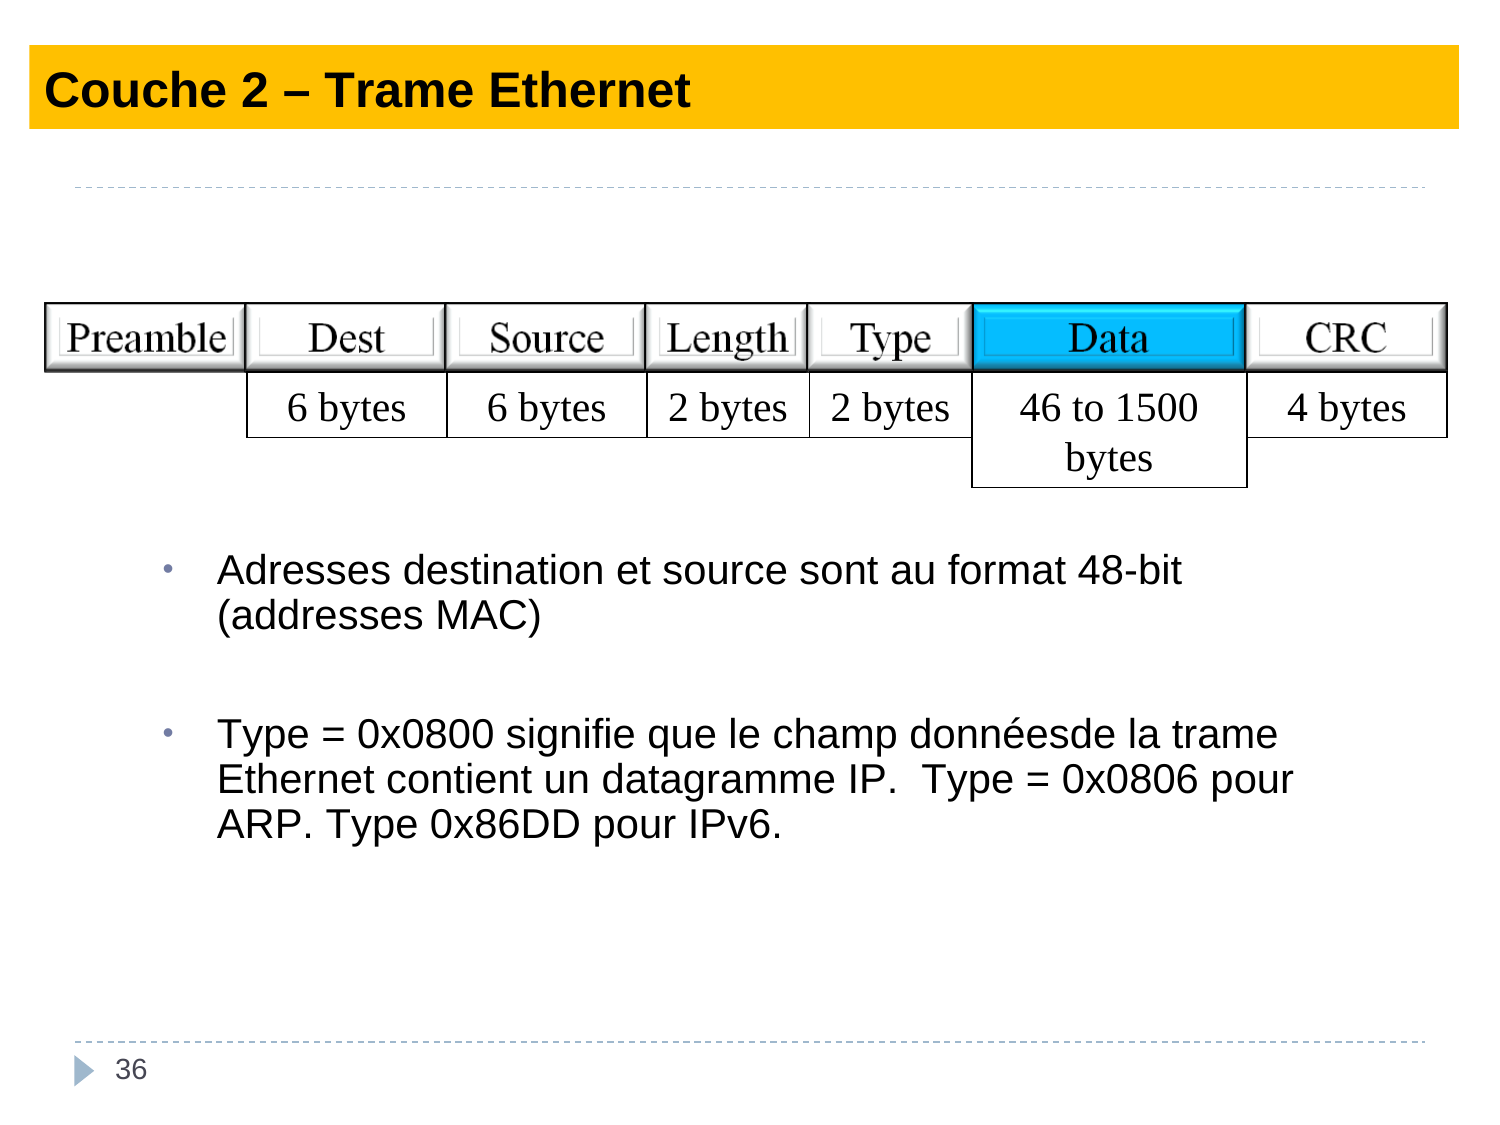

Couche 2 – Trame Ethernet
6 bytes
6 bytes
2 bytes
2 bytes
46 to 1500 bytes
4 bytes
# Adresses destination et source sont au format 48-bit (addresses MAC)‏
Type = 0x0800 signifie que le champ donnéesde la trame Ethernet contient un datagramme IP. Type = 0x0806 pour ARP. Type 0x86DD pour IPv6.